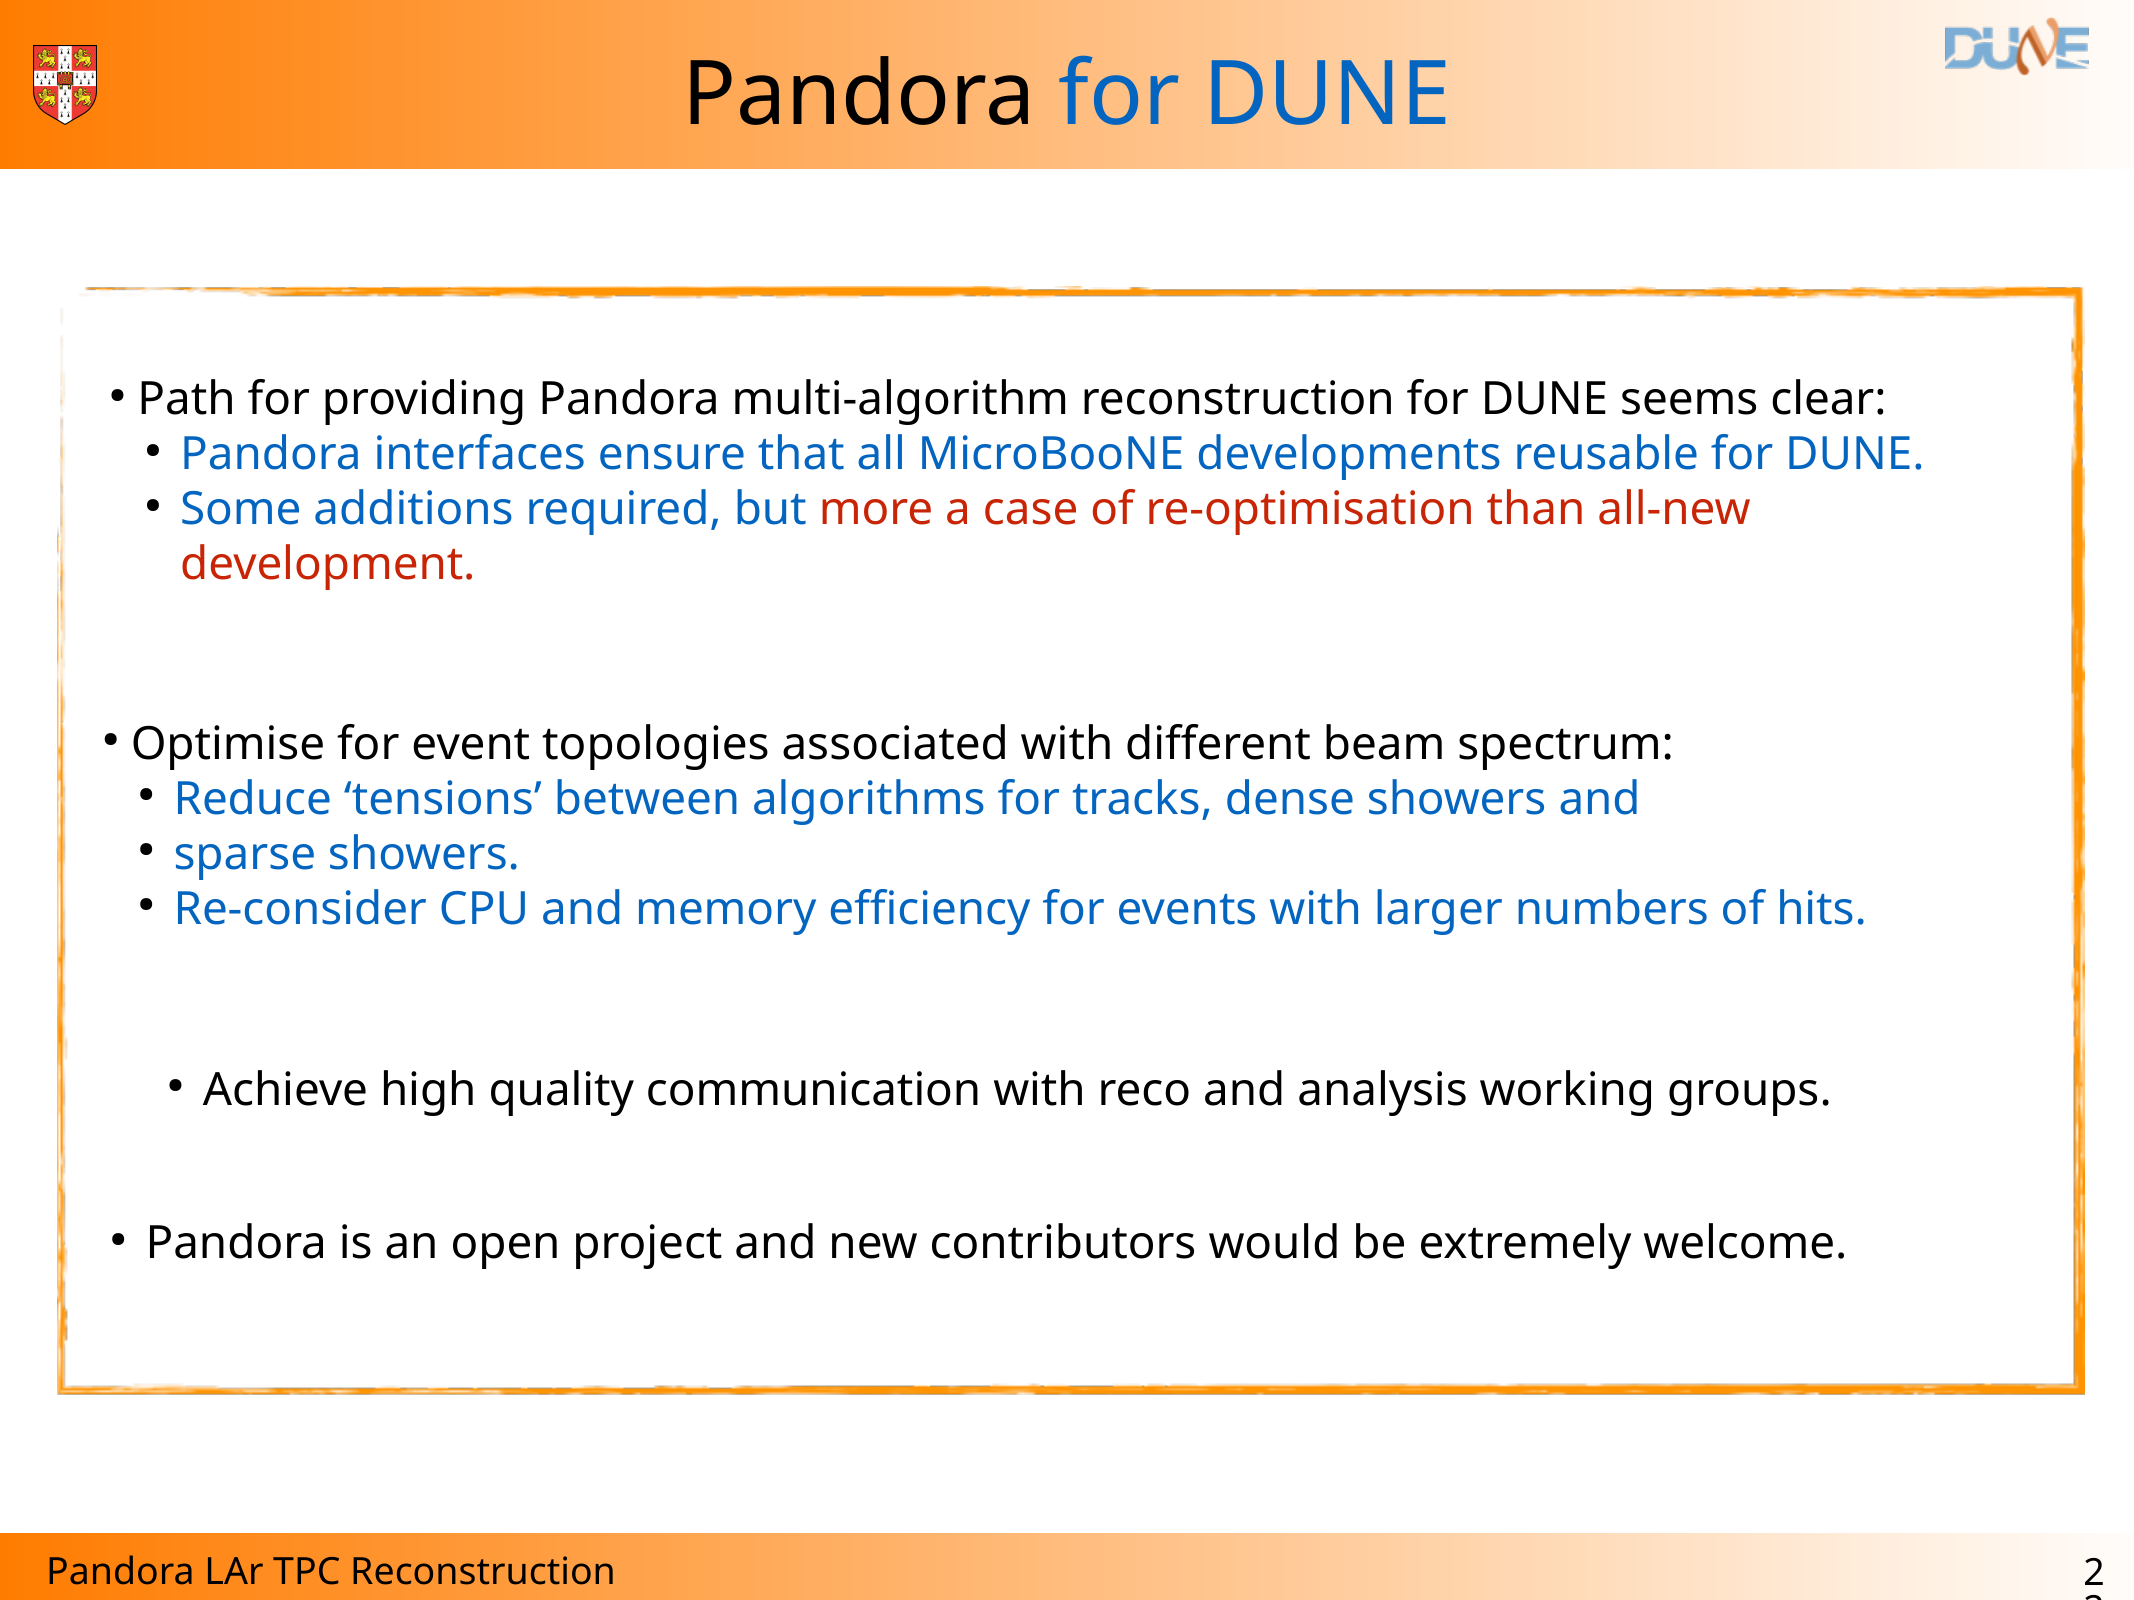

Pandora for DUNE
 Path for providing Pandora multi-algorithm reconstruction for DUNE seems clear:
Pandora interfaces ensure that all MicroBooNE developments reusable for DUNE.
Some additions required, but more a case of re-optimisation than all-new development.
 Optimise for event topologies associated with different beam spectrum:
Reduce ‘tensions’ between algorithms for tracks, dense showers and
sparse showers.
Re-consider CPU and memory efficiency for events with larger numbers of hits.
Achieve high quality communication with reco and analysis working groups.
Pandora is an open project and new contributors would be extremely welcome.